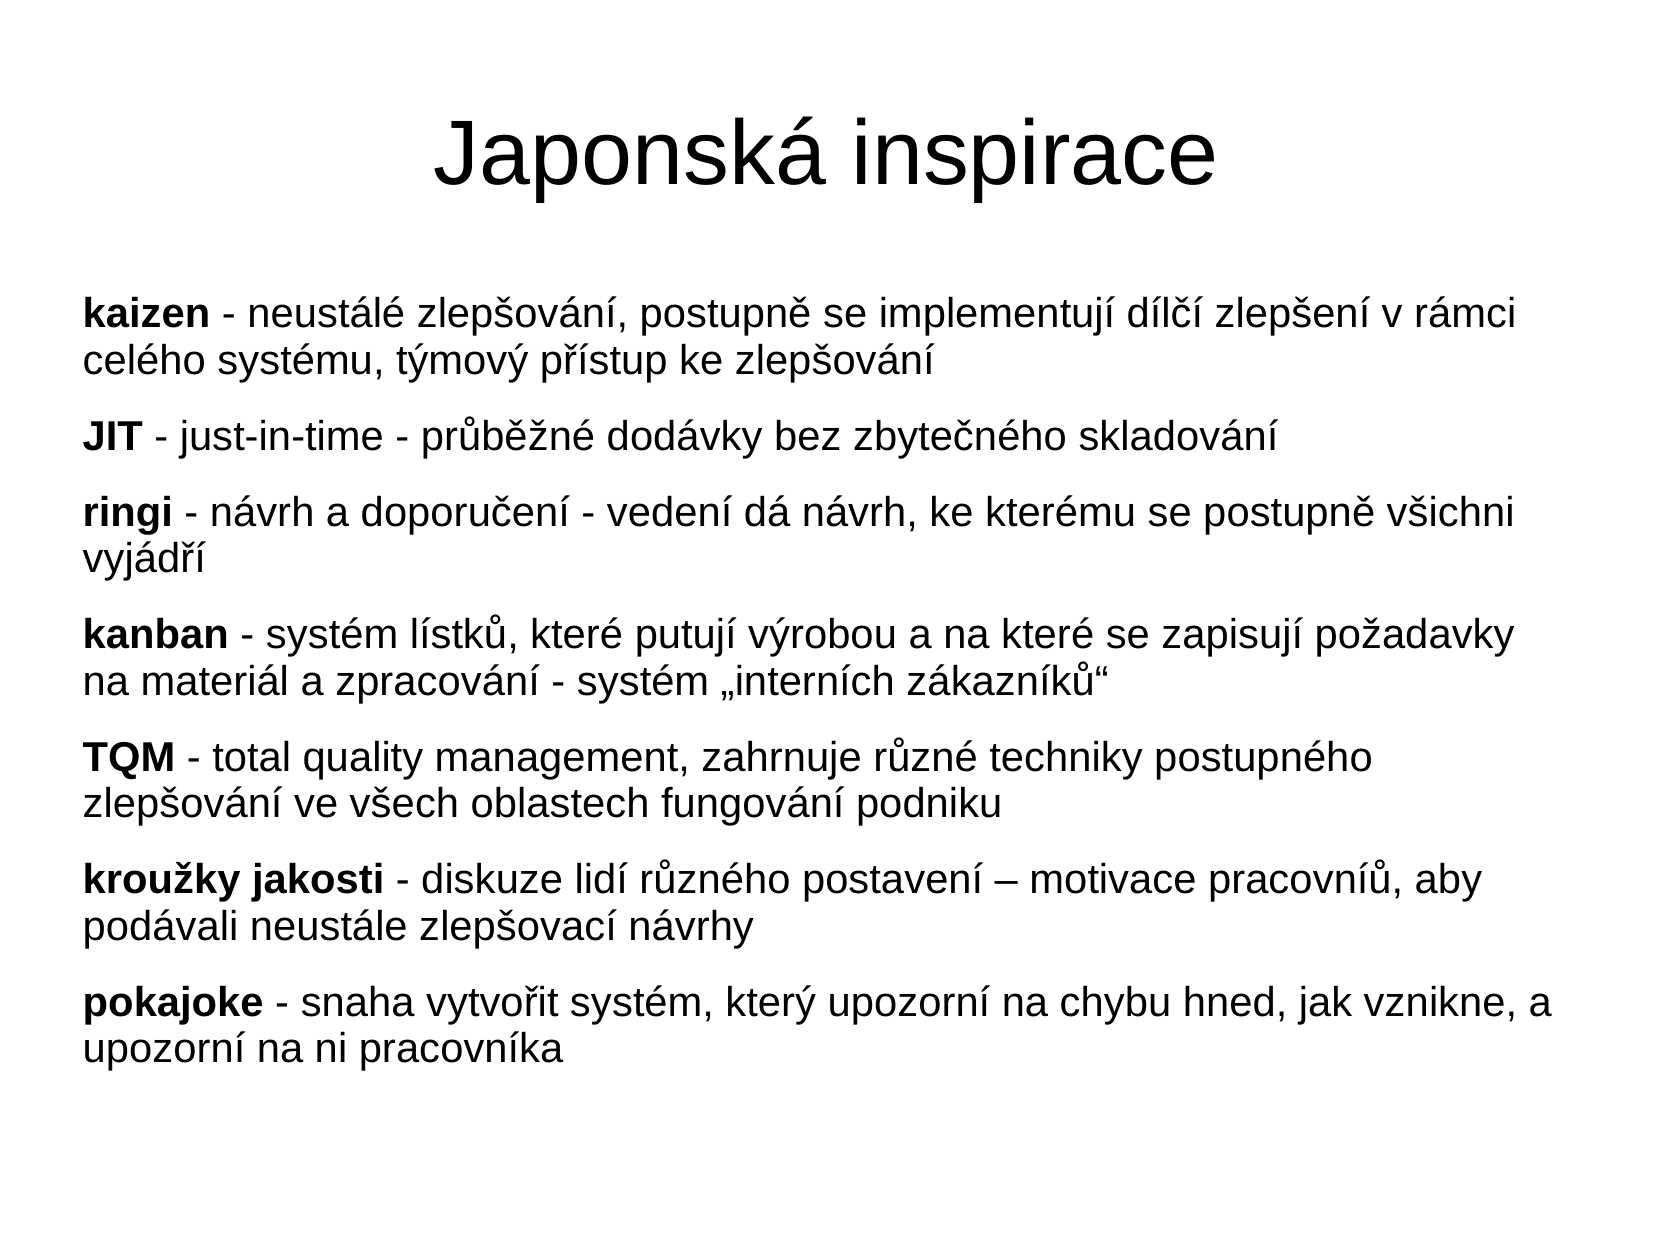

# Japonská inspirace
kaizen - neustálé zlepšování, postupně se implementují dílčí zlepšení v rámci celého systému, týmový přístup ke zlepšování
JIT - just-in-time - průběžné dodávky bez zbytečného skladování
ringi - návrh a doporučení - vedení dá návrh, ke kterému se postupně všichni vyjádří
kanban - systém lístků, které putují výrobou a na které se zapisují požadavky na materiál a zpracování - systém „interních zákazníků“
TQM - total quality management, zahrnuje různé techniky postupného zlepšování ve všech oblastech fungování podniku
kroužky jakosti - diskuze lidí různého postavení – motivace pracovníů, aby podávali neustále zlepšovací návrhy
pokajoke - snaha vytvořit systém, který upozorní na chybu hned, jak vznikne, a upozorní na ni pracovníka